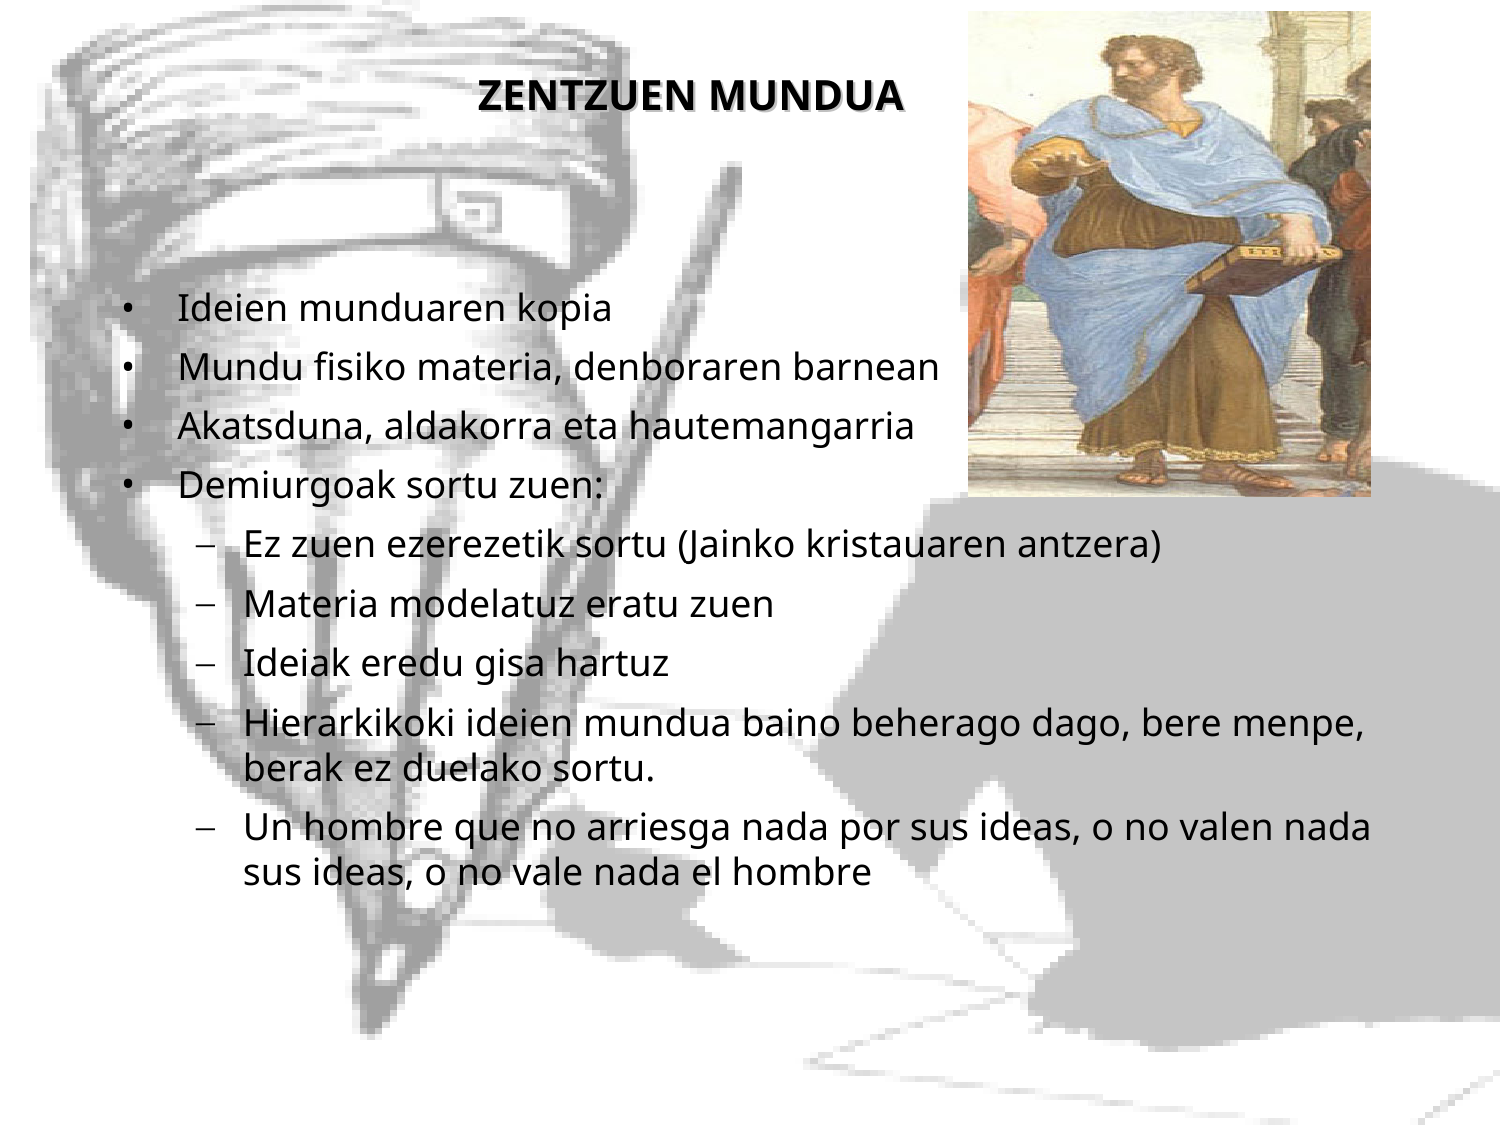

# ZENTZUEN MUNDUA
Ideien munduaren kopia
Mundu fisiko materia, denboraren barnean
Akatsduna, aldakorra eta hautemangarria
Demiurgoak sortu zuen:
Ez zuen ezerezetik sortu (Jainko kristauaren antzera)
Materia modelatuz eratu zuen
Ideiak eredu gisa hartuz
Hierarkikoki ideien mundua baino beherago dago, bere menpe, berak ez duelako sortu.
Un hombre que no arriesga nada por sus ideas, o no valen nada sus ideas, o no vale nada el hombre
4